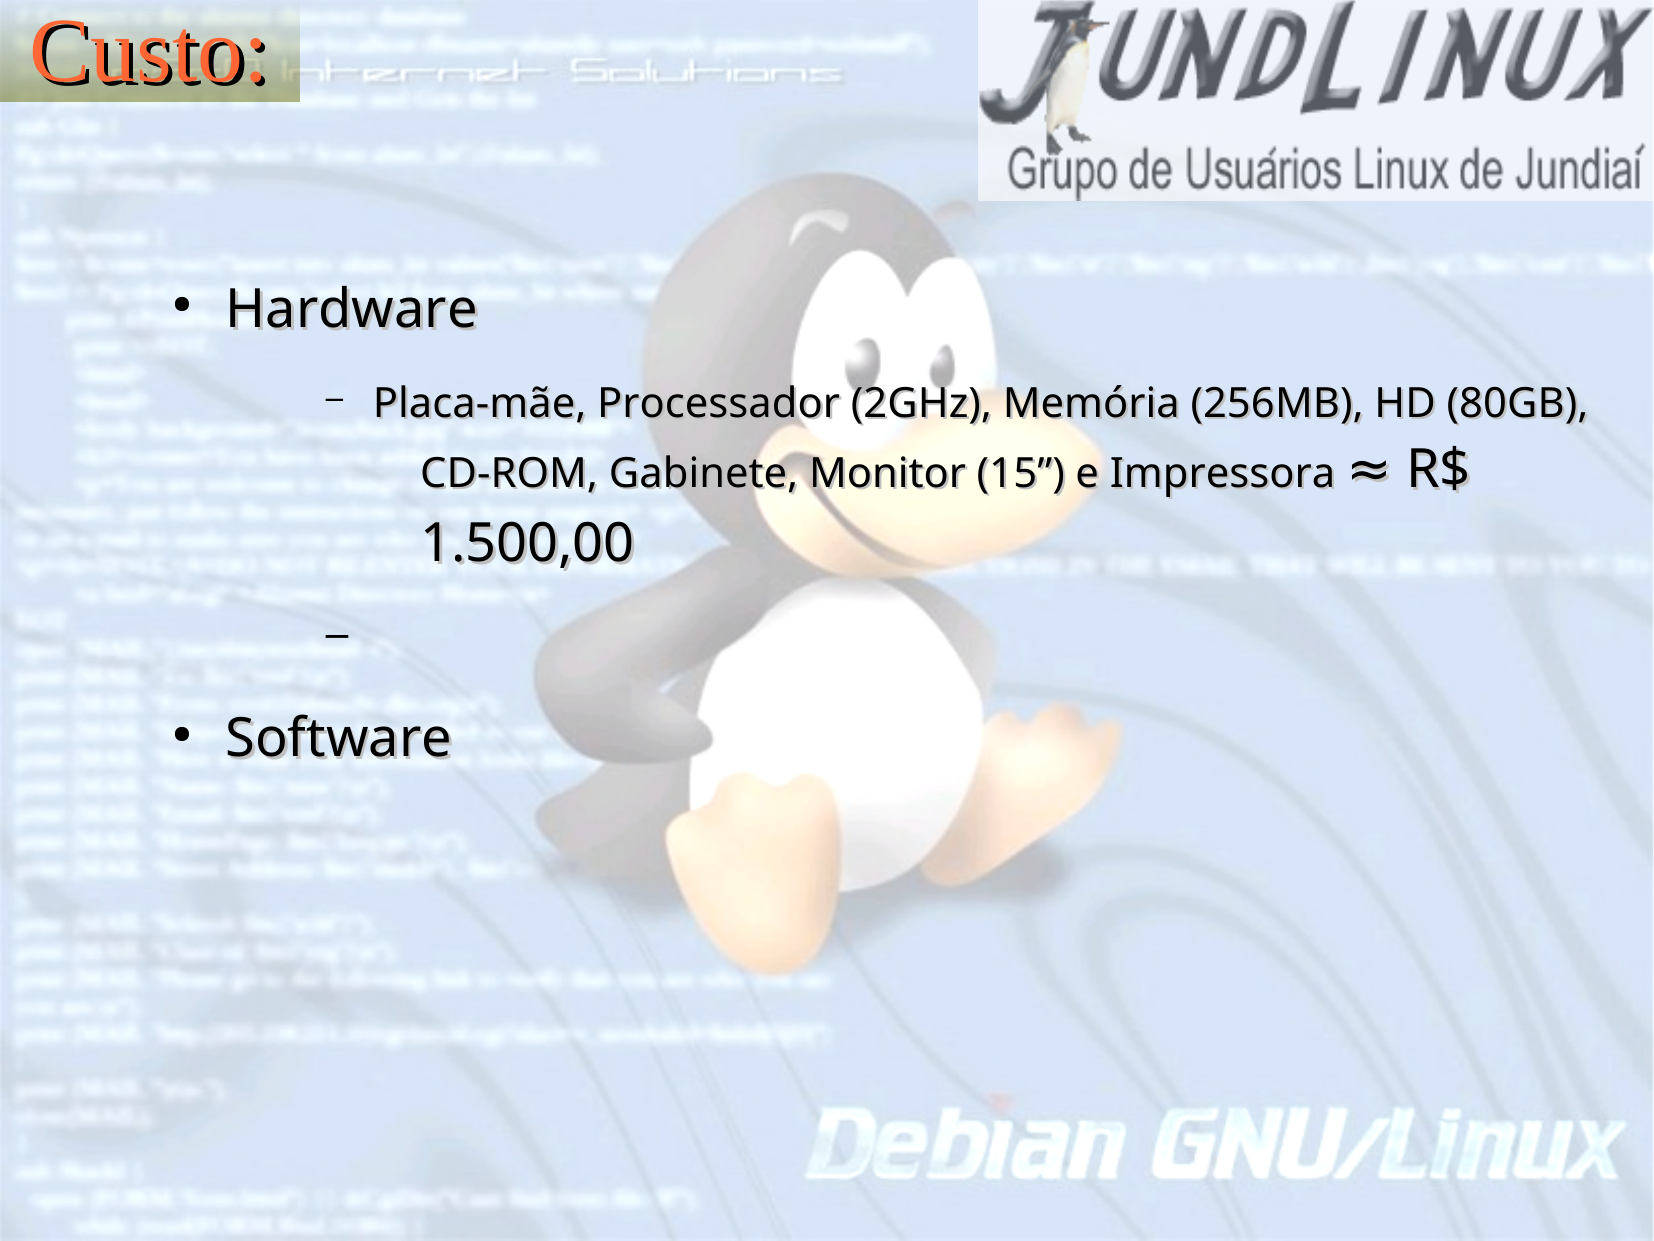

Custo:
# Hardware
Placa-mãe, Processador (2GHz), Memória (256MB), HD (80GB), CD-ROM, Gabinete, Monitor (15”) e Impressora ≈ R$ 1.500,00
Software